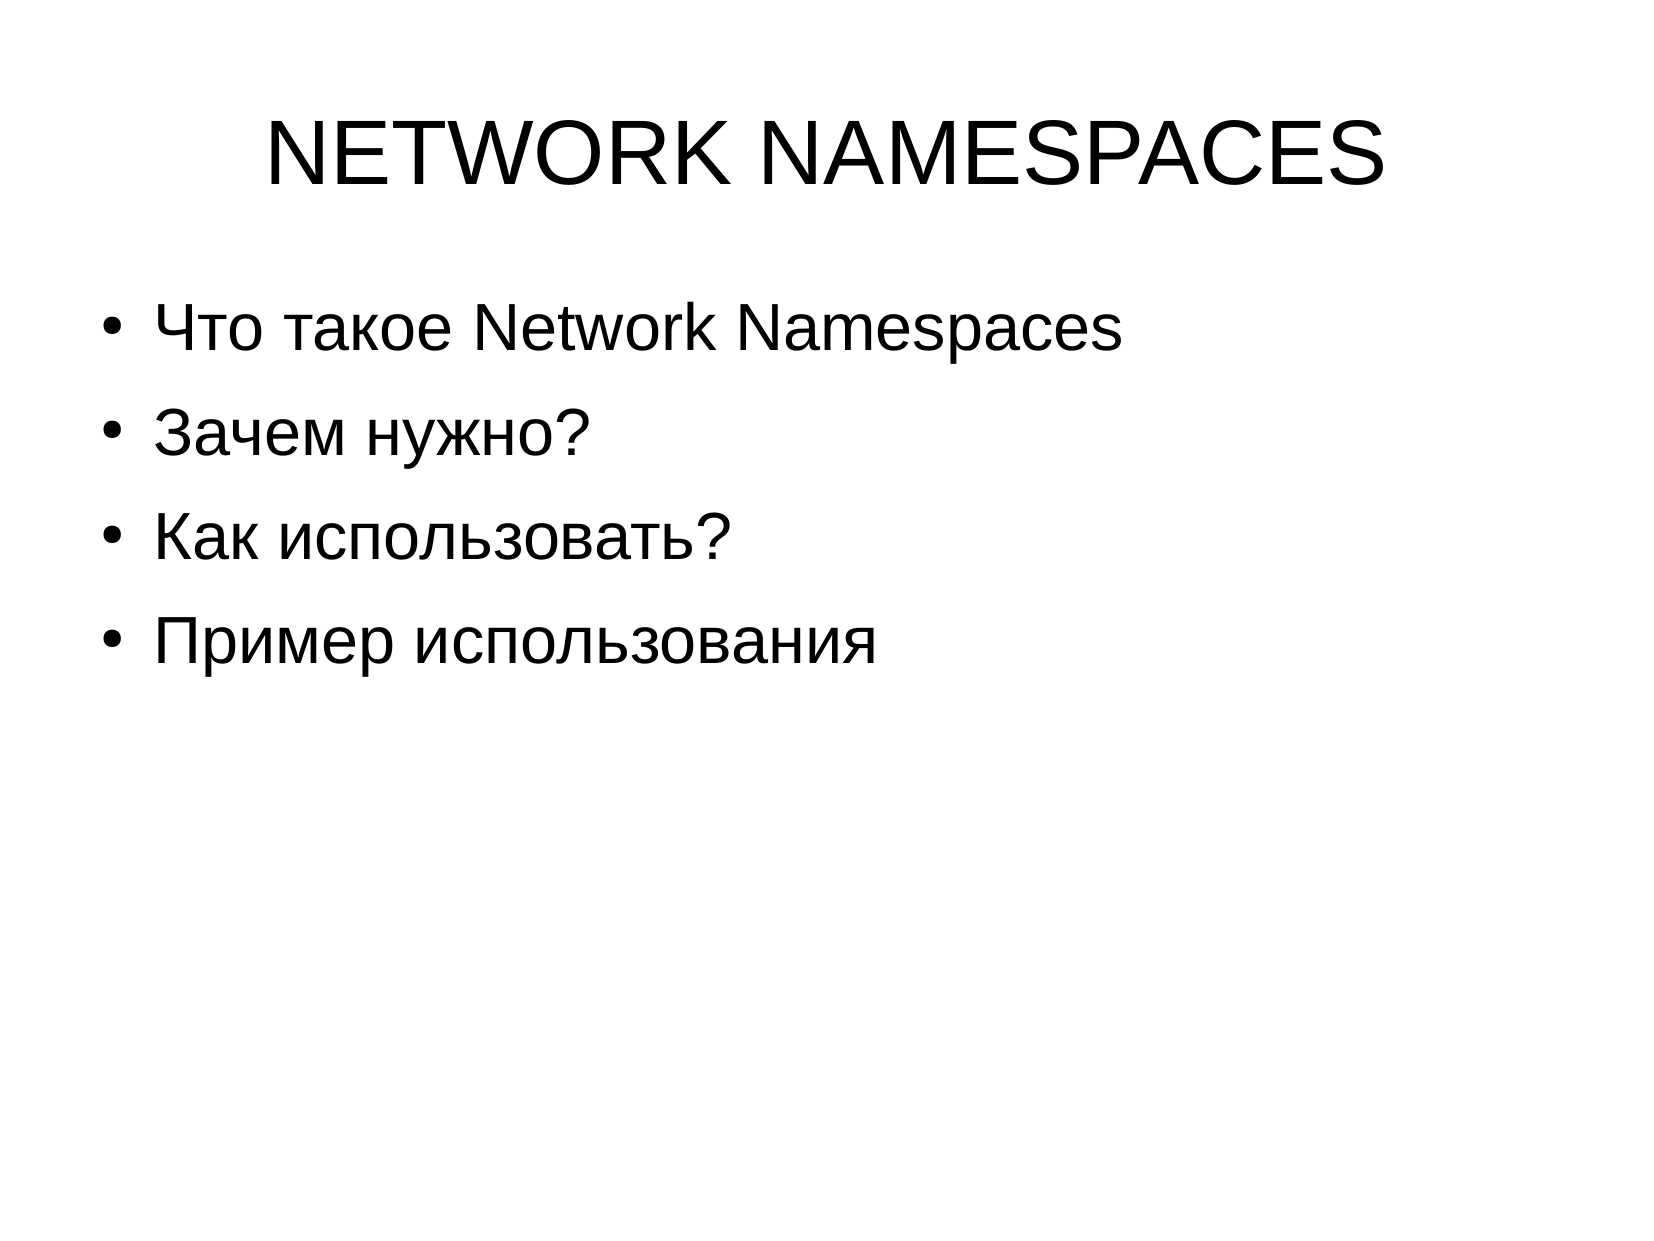

# NETWORK NAMESPACES
Что такое Network Namespaces
Зачем нужно?
Как использовать?
Пример использования